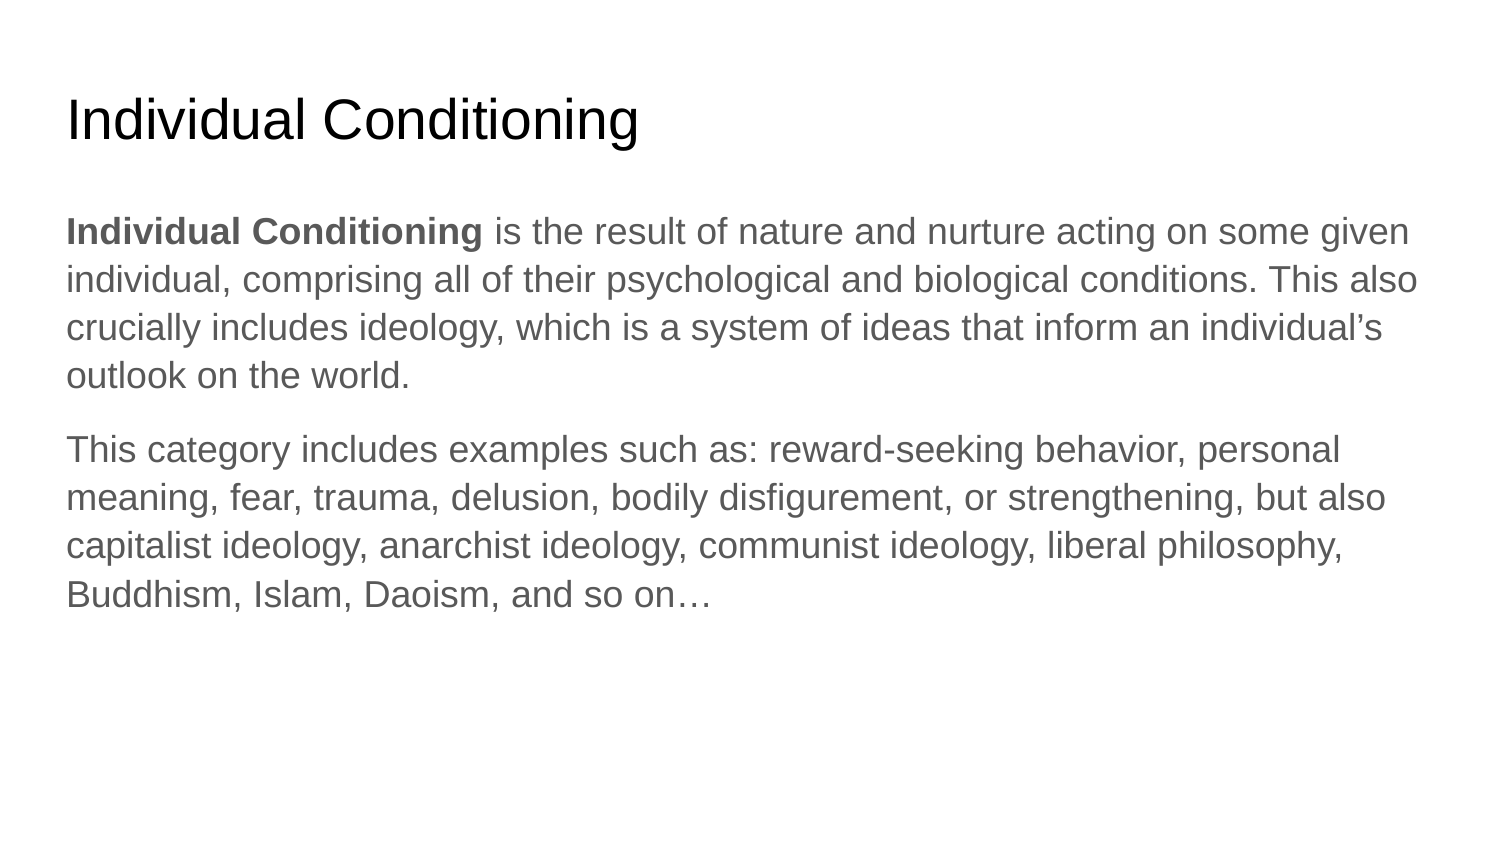

# Individual Conditioning
Individual Conditioning is the result of nature and nurture acting on some given individual, comprising all of their psychological and biological conditions. This also crucially includes ideology, which is a system of ideas that inform an individual’s outlook on the world.
This category includes examples such as: reward-seeking behavior, personal meaning, fear, trauma, delusion, bodily disfigurement, or strengthening, but also capitalist ideology, anarchist ideology, communist ideology, liberal philosophy, Buddhism, Islam, Daoism, and so on…